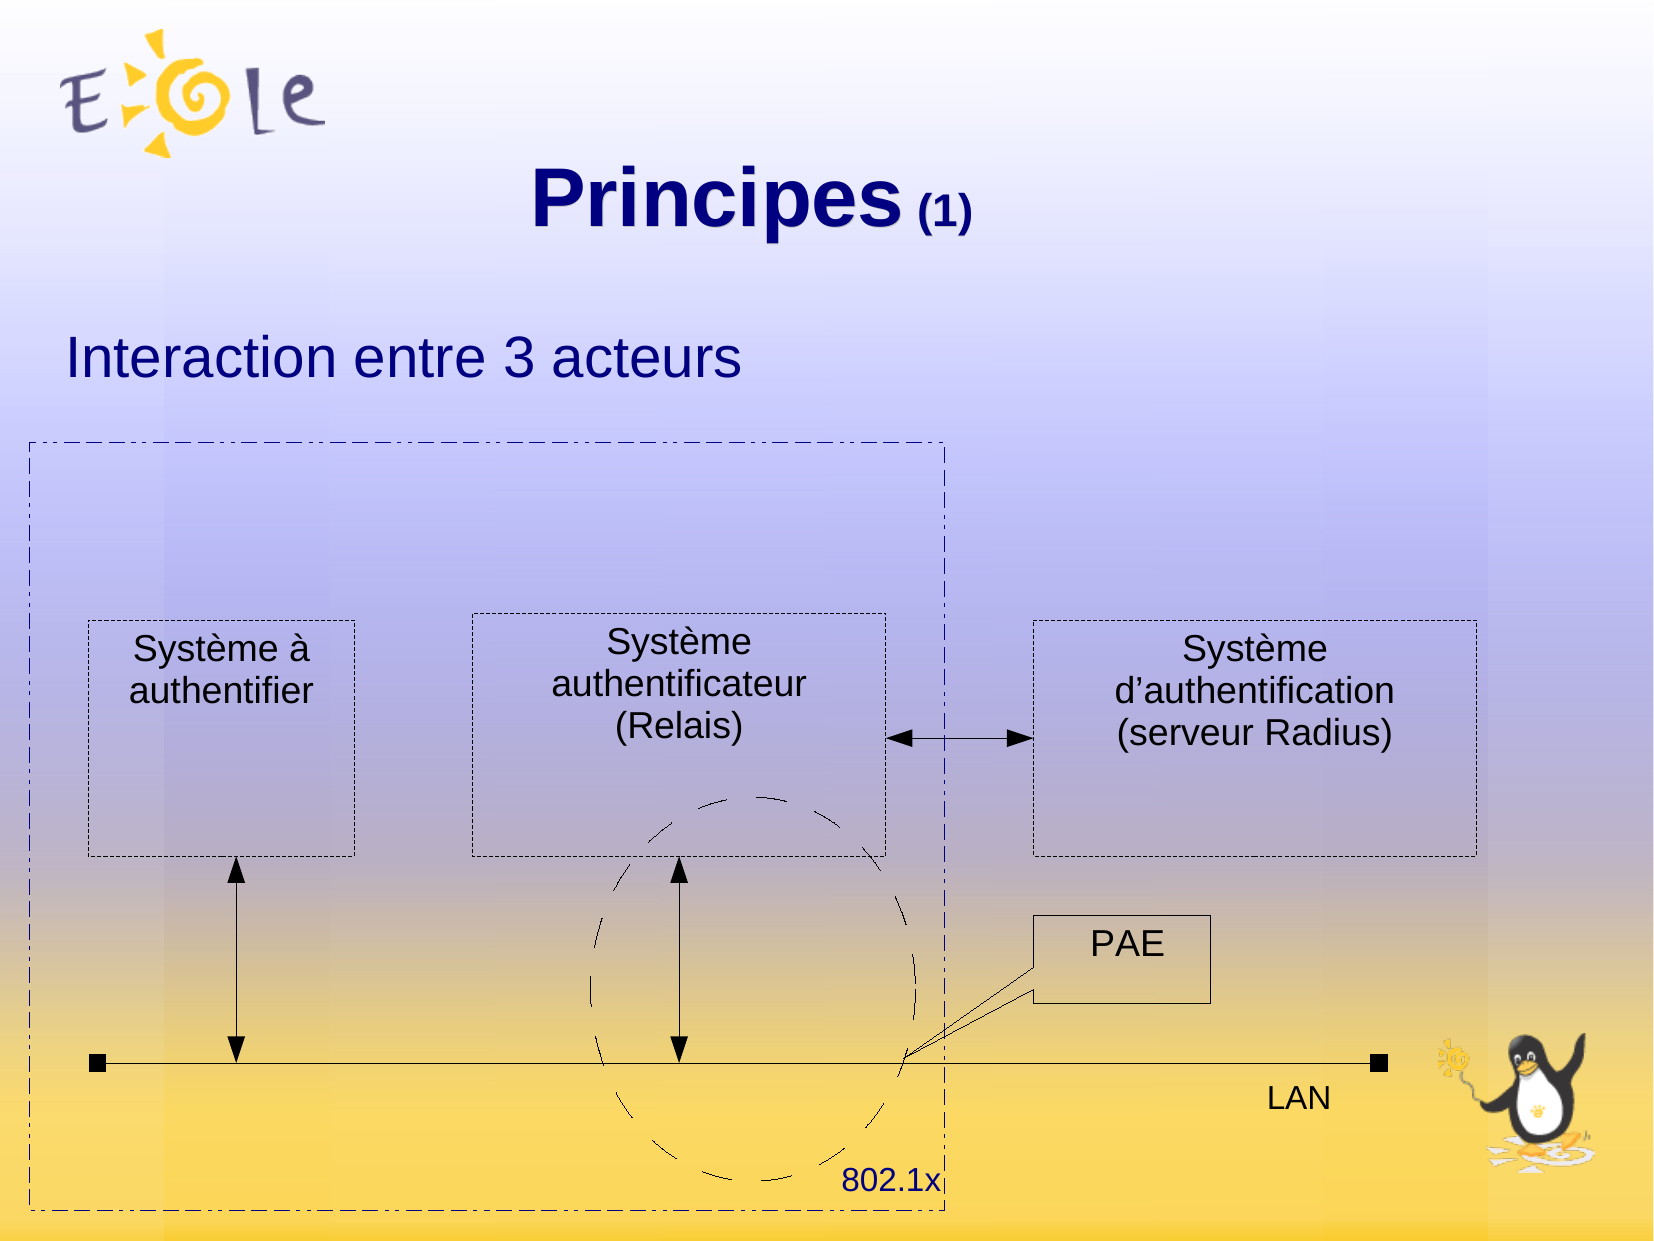

Principes (1)
# Interaction entre 3 acteurs
Système authentificateur
(Relais)
Système à
authentifier
Système d’authentification
(serveur Radius)
 PAE
LAN
802.1x